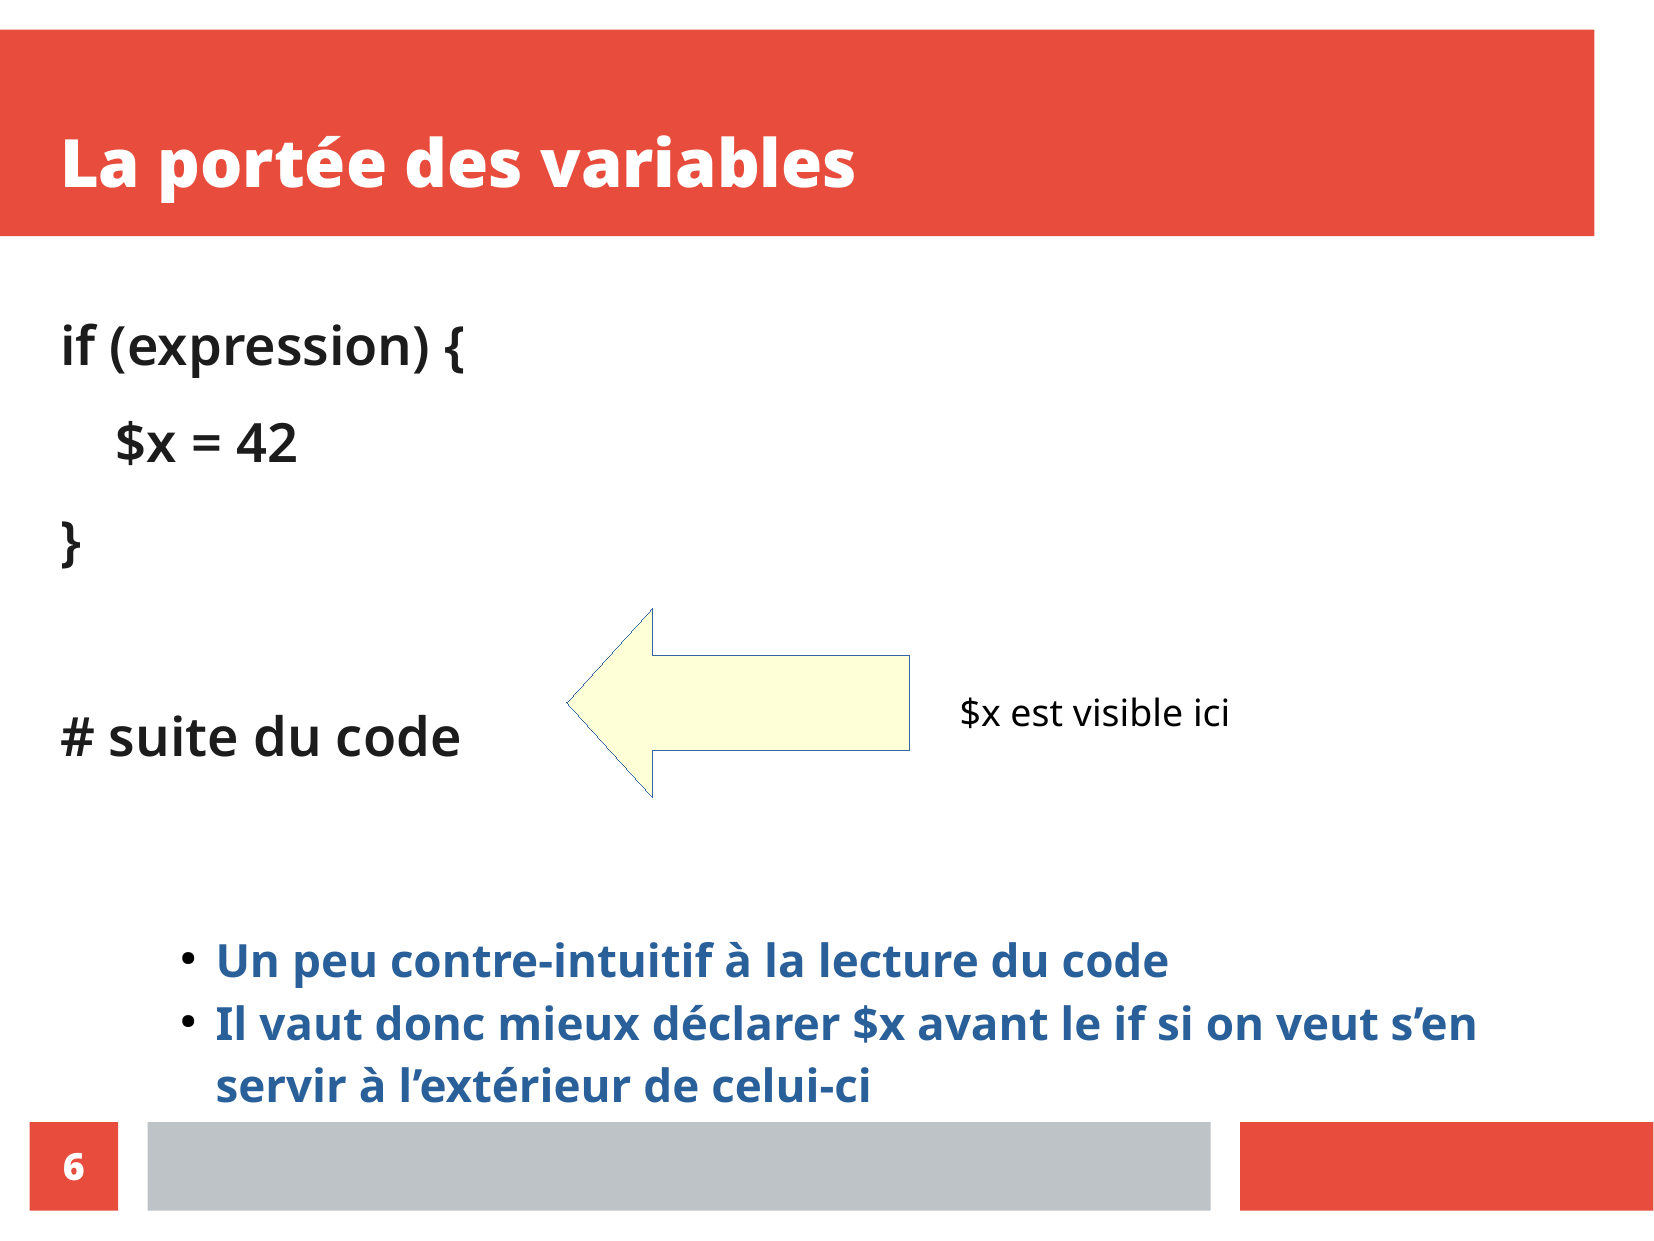

# La portée des variables
if (expression) {
 $x = 42
}
# suite du code
$x est visible ici
Un peu contre-intuitif à la lecture du code
Il vaut donc mieux déclarer $x avant le if si on veut s’en servir à l’extérieur de celui-ci
6